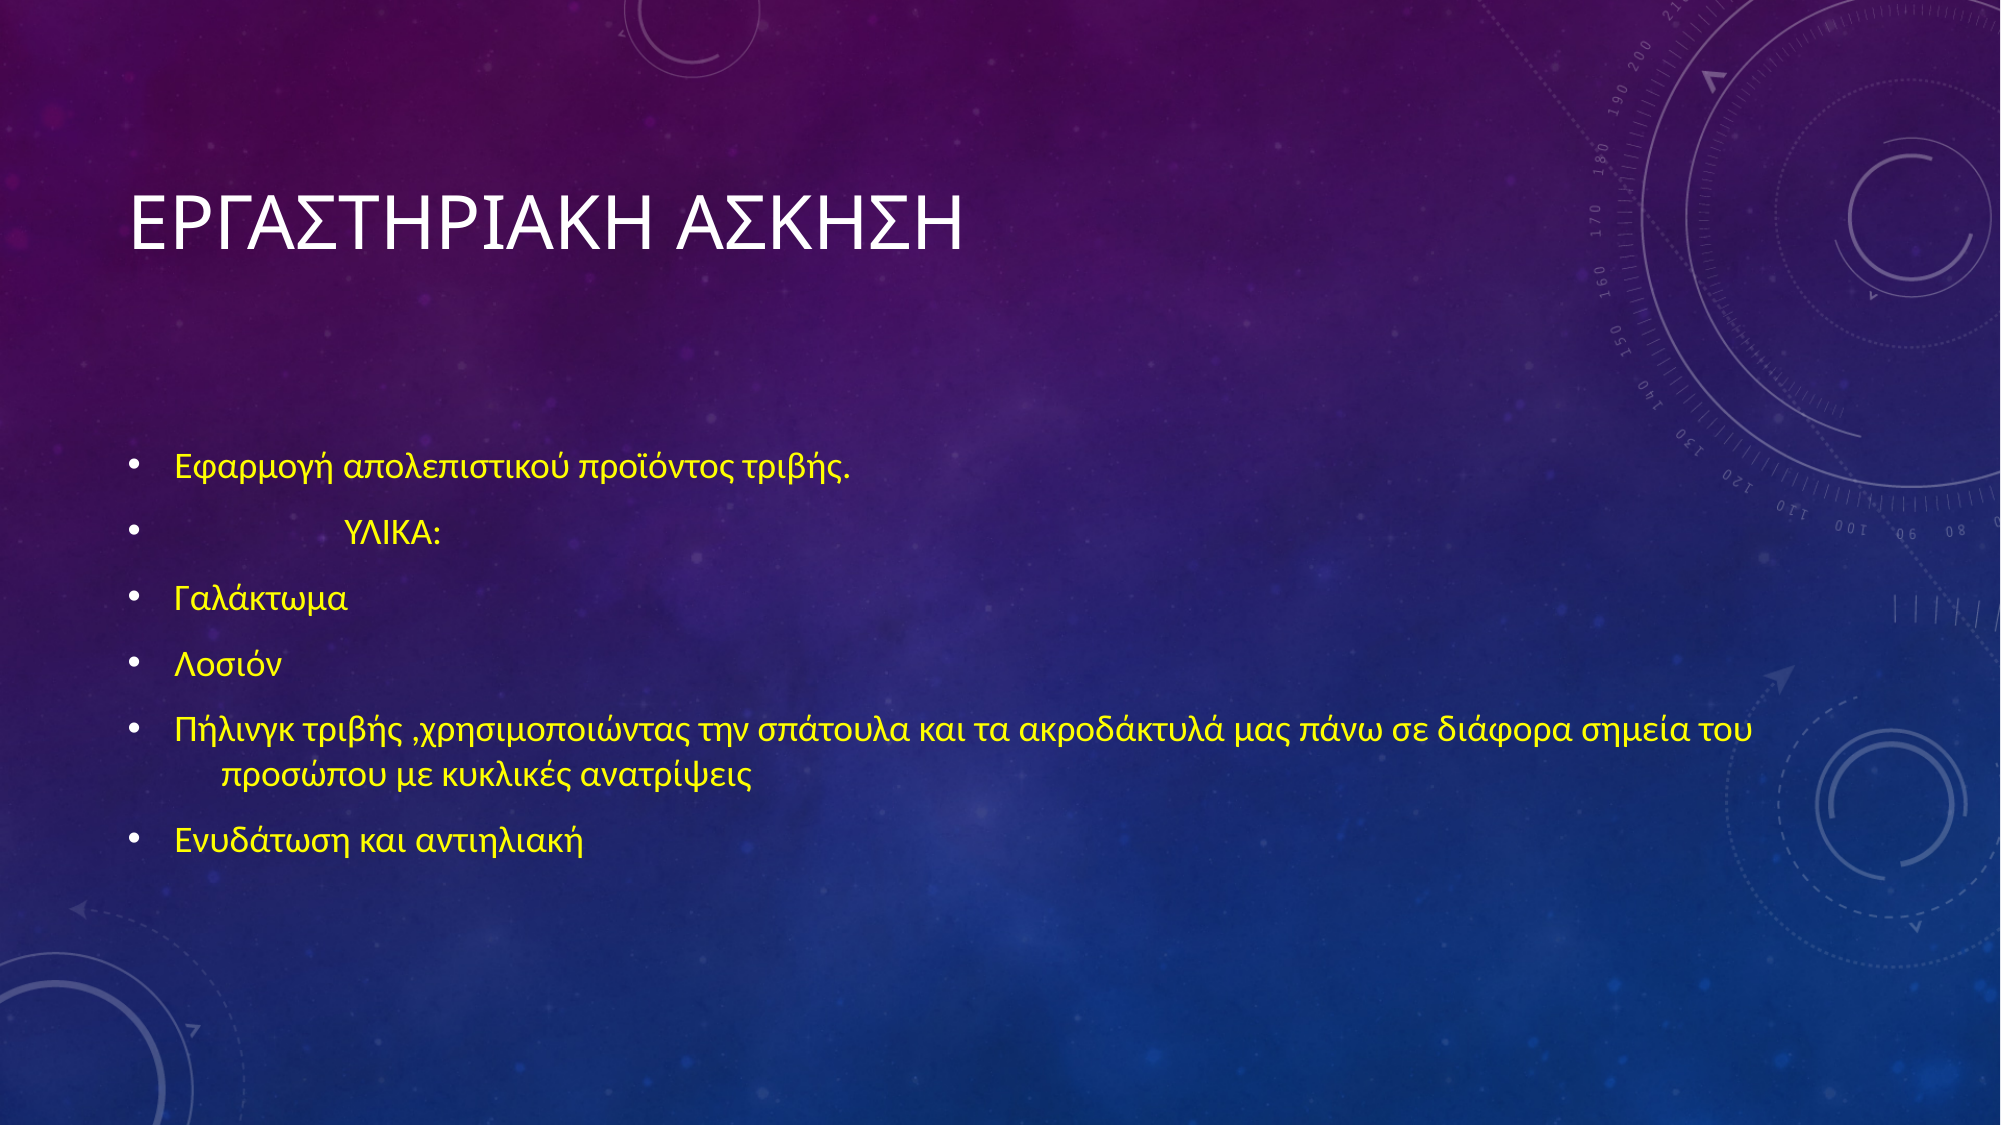

# Εργαστηριακη ασκηση
Εφαρμογή απολεπιστικού προϊόντος τριβής.
 ΥΛΙΚΑ:
Γαλάκτωμα
Λοσιόν
Πήλινγκ τριβής ,χρησιμοποιώντας την σπάτουλα και τα ακροδάκτυλά μας πάνω σε διάφορα σημεία του προσώπου με κυκλικές ανατρίψεις
Ενυδάτωση και αντιηλιακή